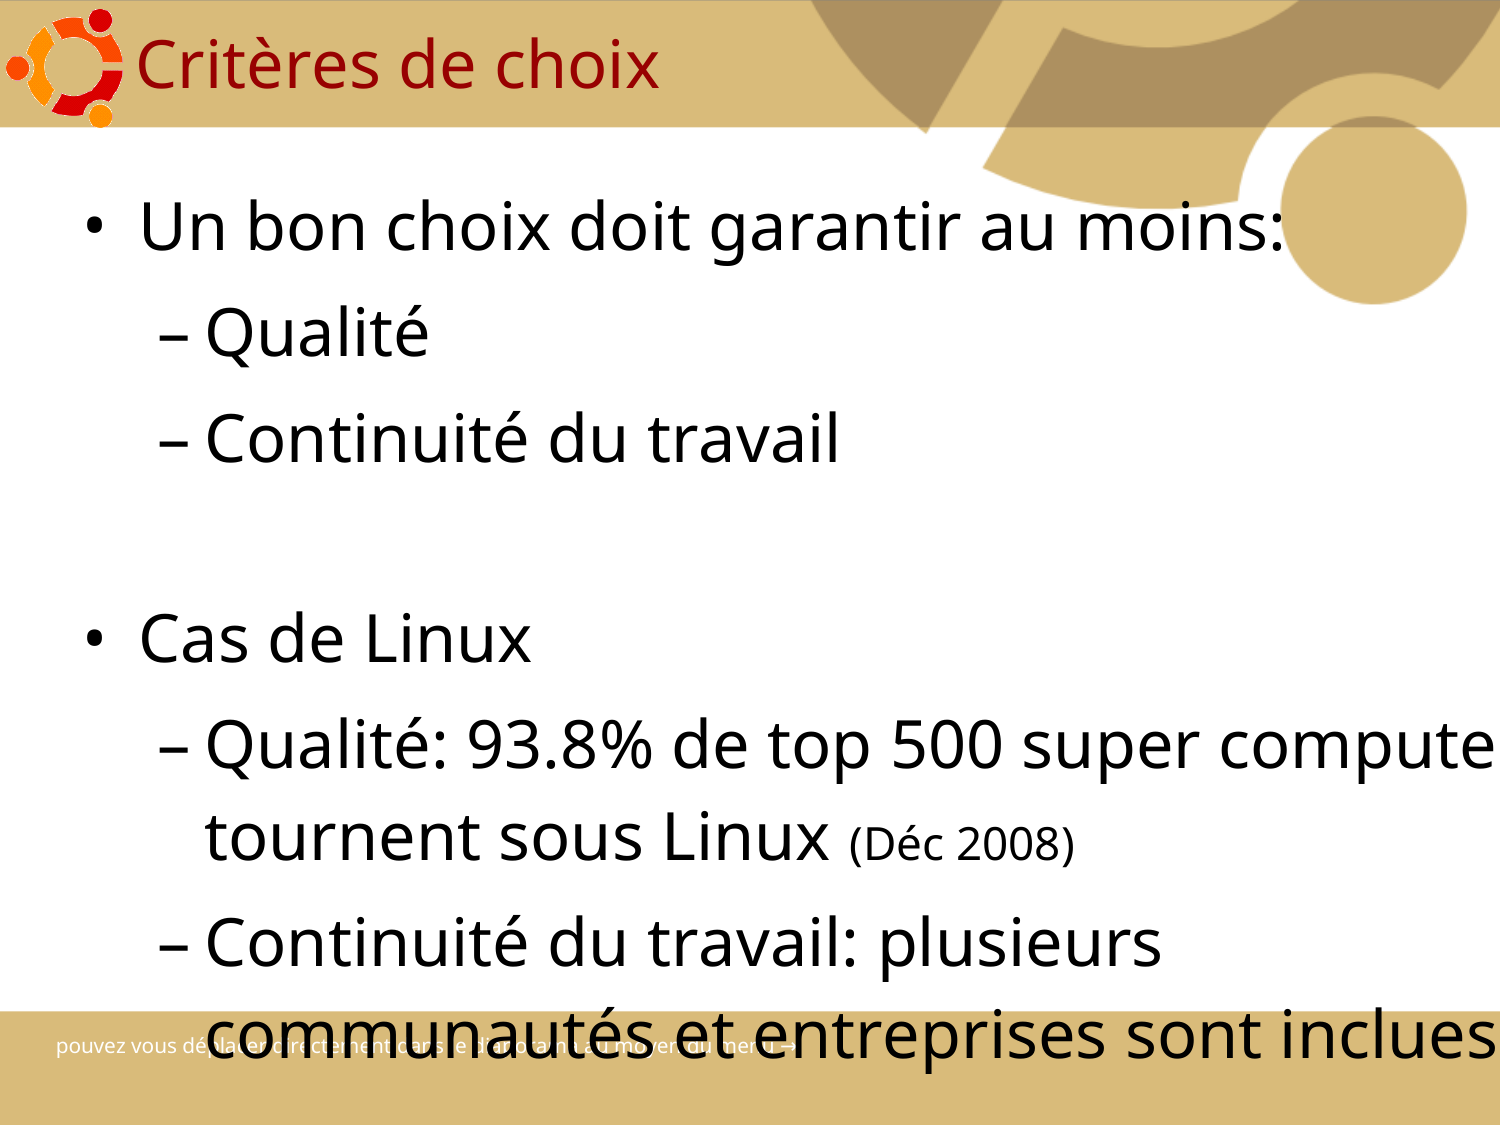

# Critères de choix
Un bon choix doit garantir au moins:
Qualité
Continuité du travail
Cas de Linux
Qualité: 93.8% de top 500 super computer tournent sous Linux (Déc 2008)
Continuité du travail: plusieurs communautés et entreprises sont inclues
pouvez vous déplacer directement dans le diaporama au moyen du menu →